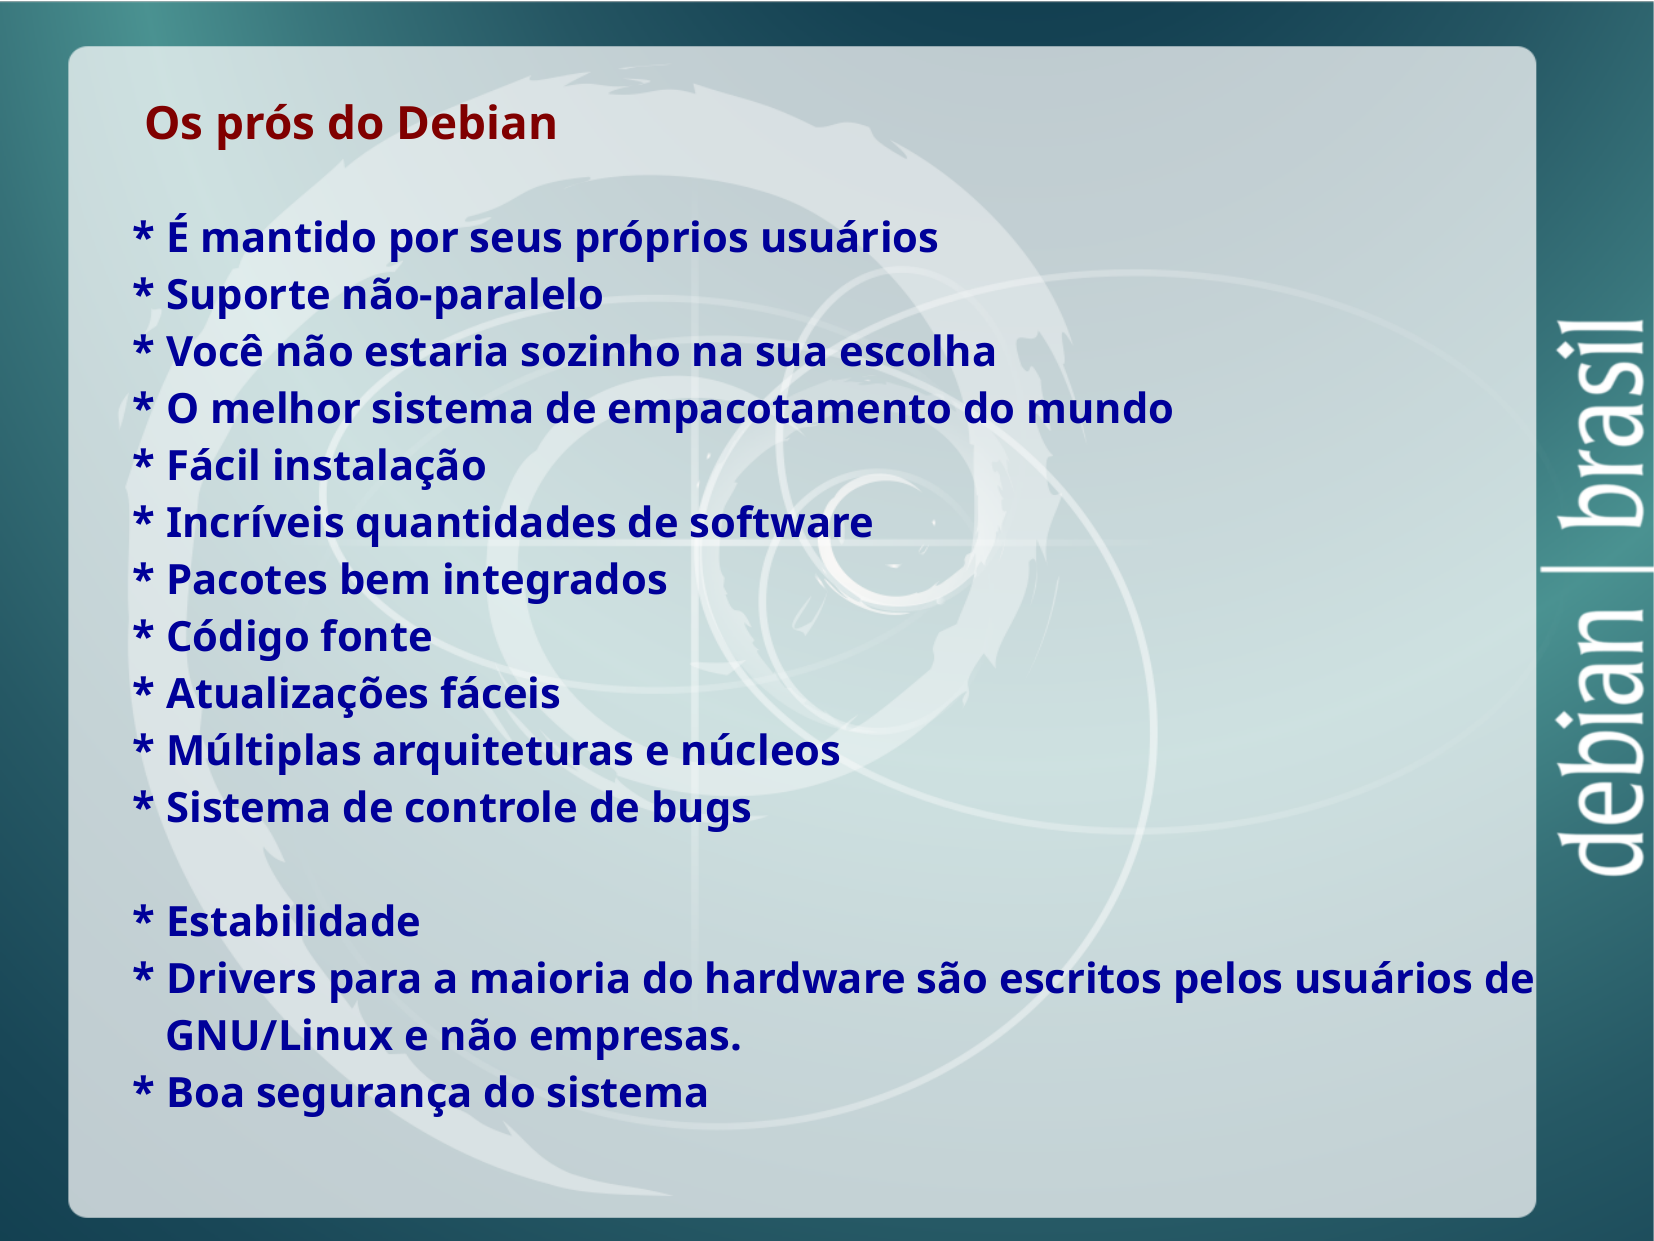

Os prós do Debian
* É mantido por seus próprios usuários
* Suporte não-paralelo
* Você não estaria sozinho na sua escolha
* O melhor sistema de empacotamento do mundo
* Fácil instalação
* Incríveis quantidades de software
* Pacotes bem integrados
* Código fonte
* Atualizações fáceis
* Múltiplas arquiteturas e núcleos
* Sistema de controle de bugs
* Estabilidade
* Drivers para a maioria do hardware são escritos pelos usuários de
 GNU/Linux e não empresas.
* Boa segurança do sistema